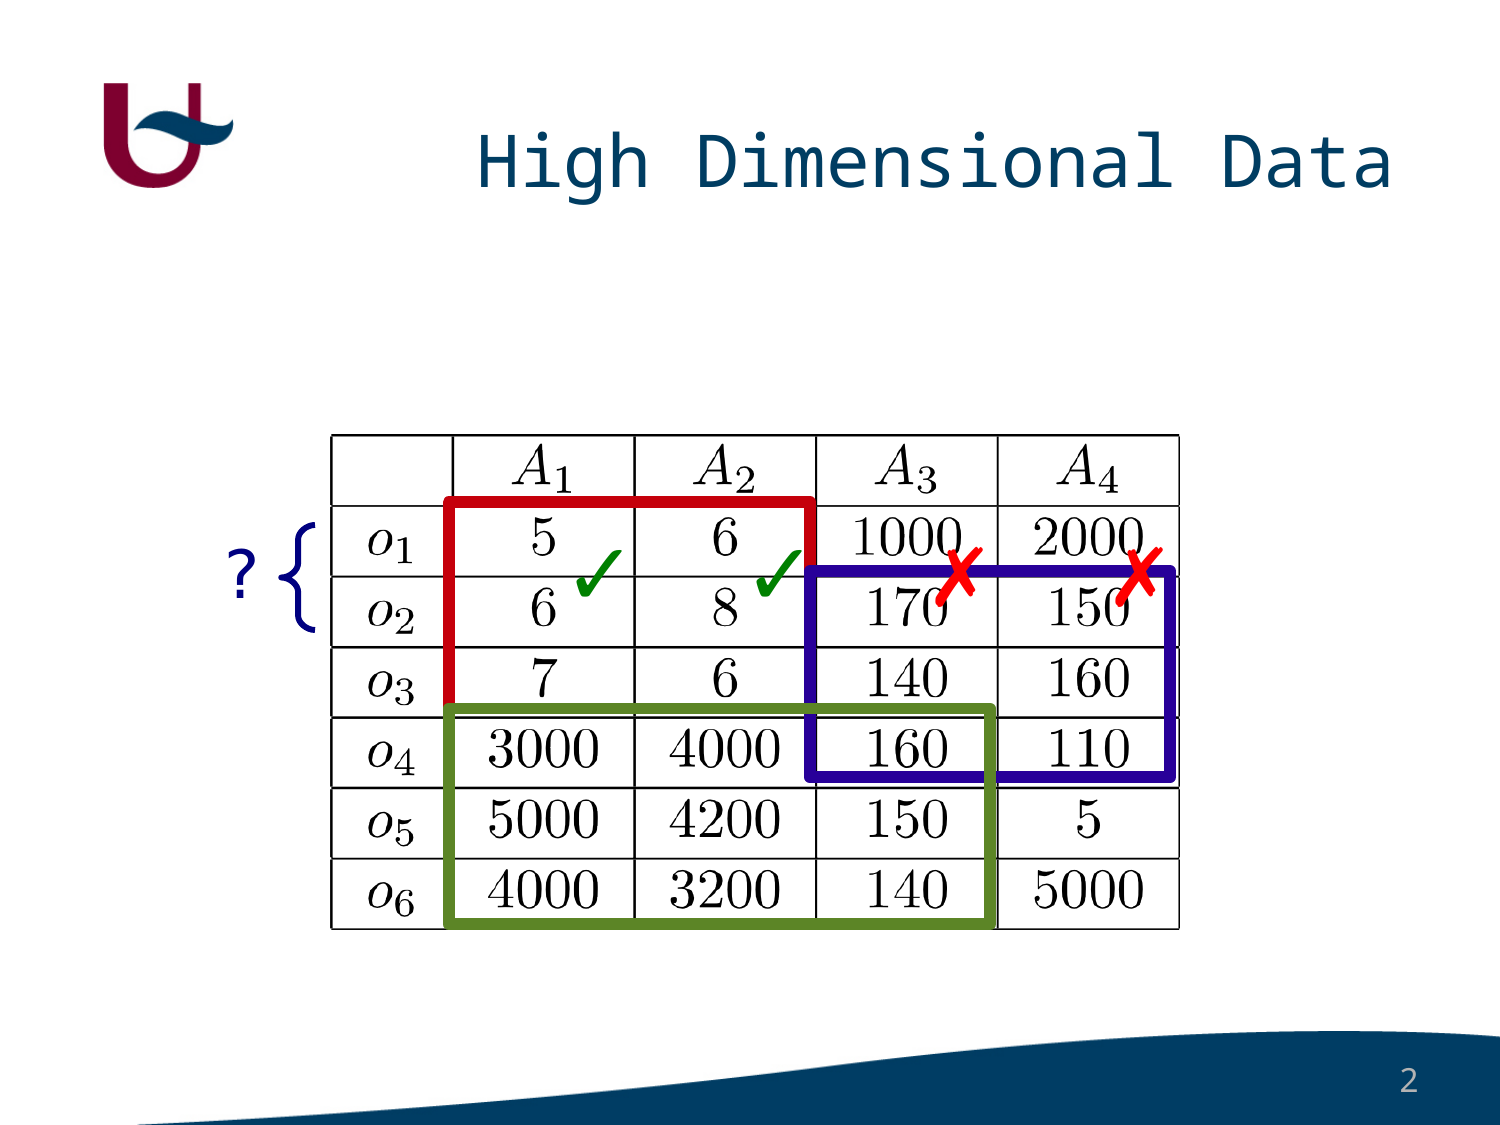

# High Dimensional Data
✓
✓
✗
✗
?